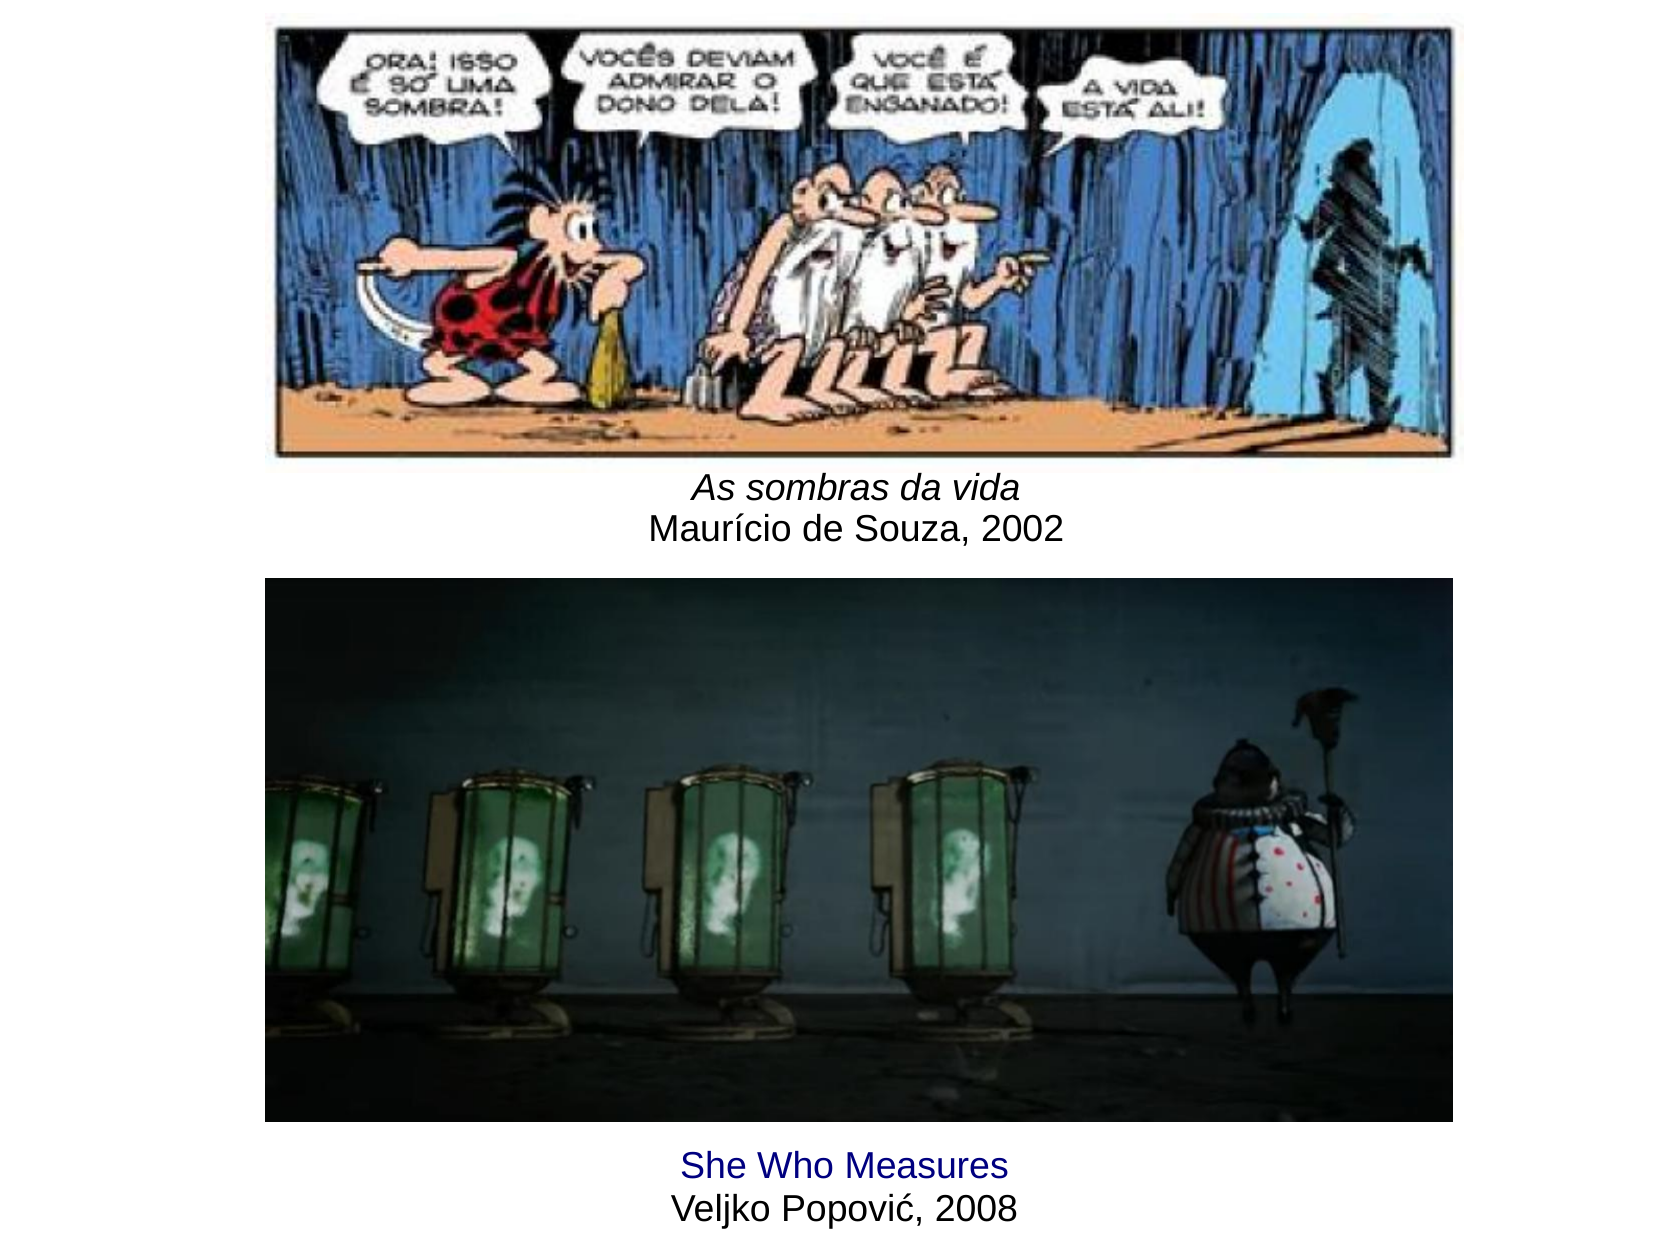

As sombras da vida
Maurício de Souza, 2002
She Who Measures
Veljko Popović, 2008